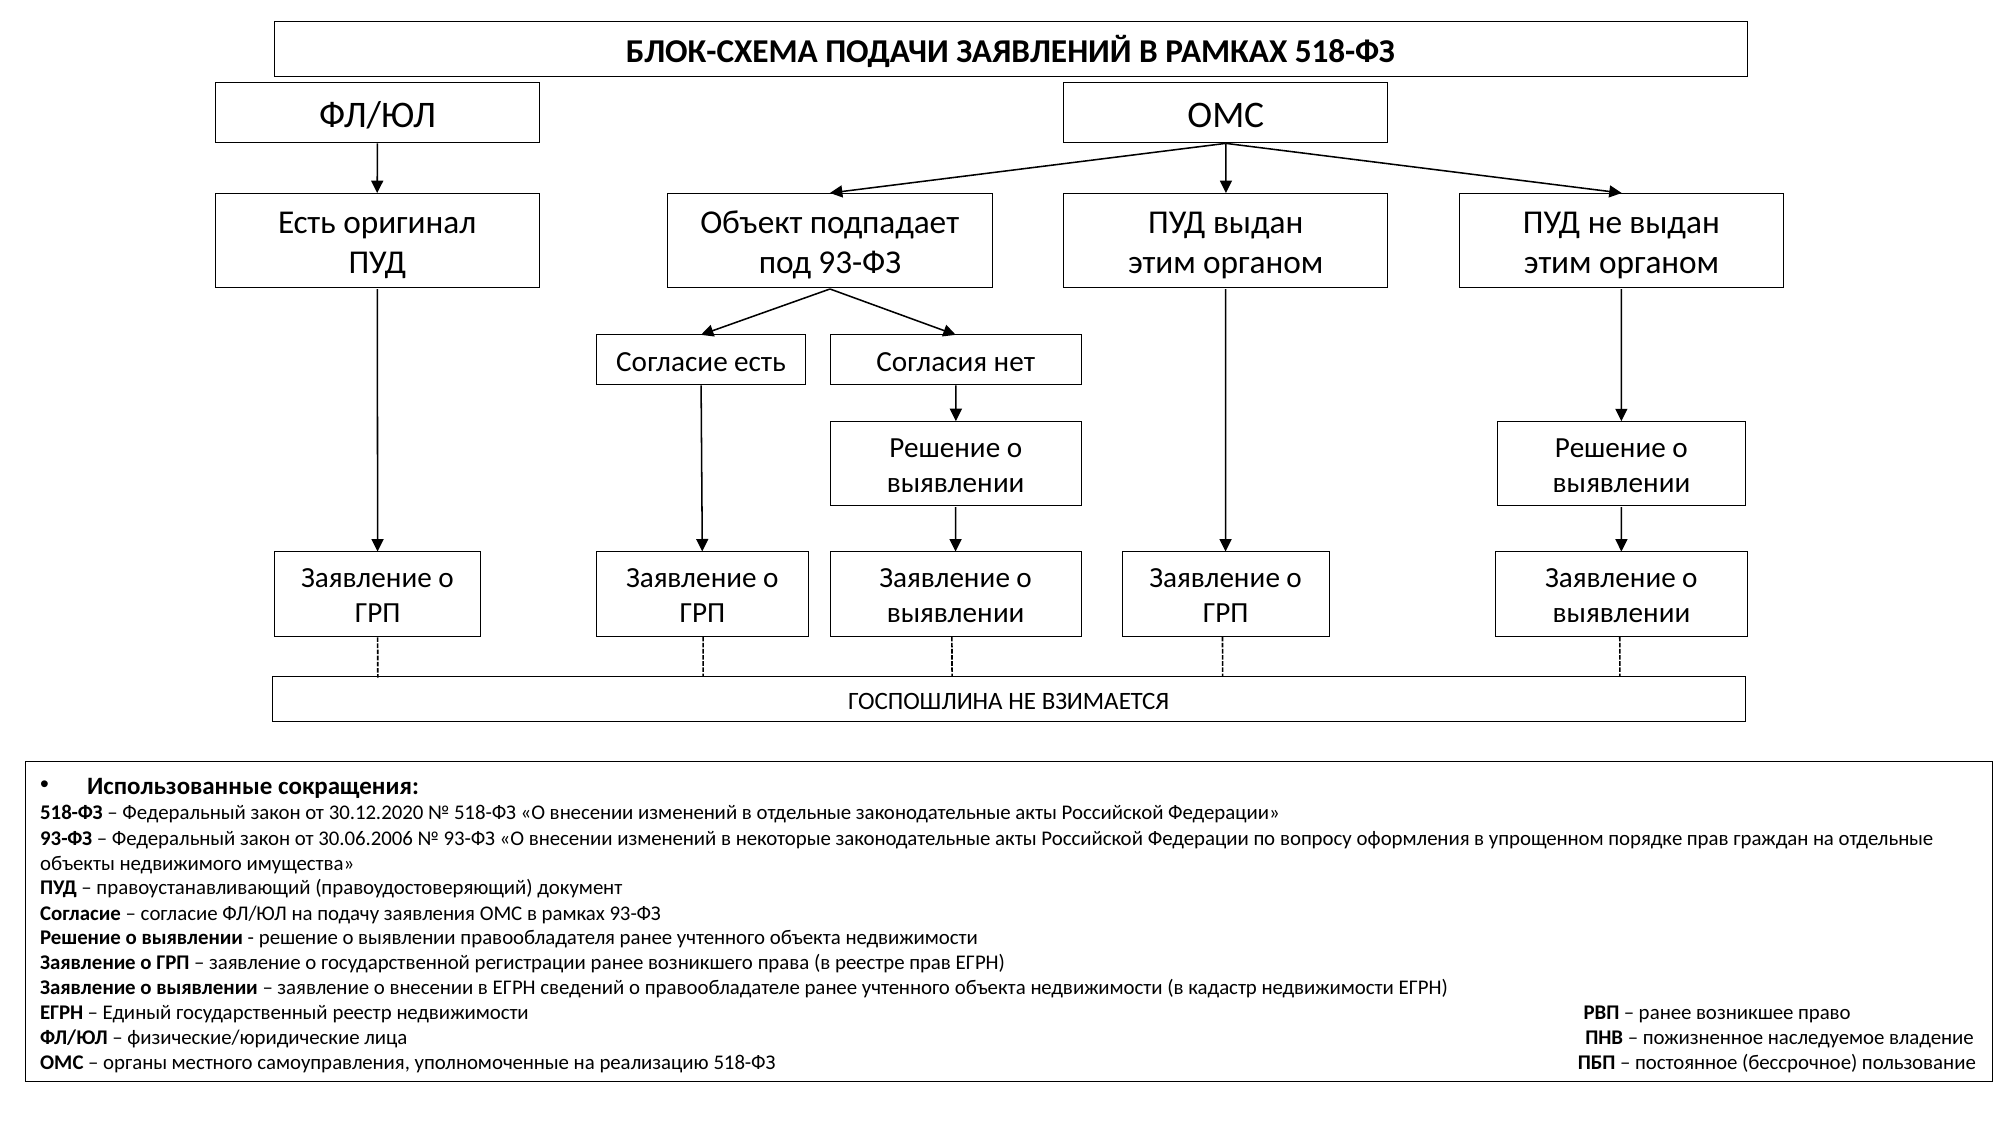

БЛОК-СХЕМА ПОДАЧИ ЗАЯВЛЕНИЙ В РАМКАХ 518-ФЗ
ФЛ/ЮЛ
ОМС
Есть оригинал
ПУД
Объект подпадает под 93-ФЗ
ПУД выдан
этим органом
ПУД не выдан
этим органом
Согласие есть
Согласия нет
Решение о выявлении
Решение о выявлении
Заявление о ГРП
Заявление о ГРП
Заявление о выявлении
Заявление о ГРП
Заявление о выявлении
ГОСПОШЛИНА НЕ ВЗИМАЕТСЯ
Использованные сокращения:
518-ФЗ – Федеральный закон от 30.12.2020 № 518-ФЗ «О внесении изменений в отдельные законодательные акты Российской Федерации»
93-ФЗ – Федеральный закон от 30.06.2006 № 93-ФЗ «О внесении изменений в некоторые законодательные акты Российской Федерации по вопросу оформления в упрощенном порядке прав граждан на отдельные объекты недвижимого имущества»
ПУД – правоустанавливающий (правоудостоверяющий) документ
Согласие – согласие ФЛ/ЮЛ на подачу заявления ОМС в рамках 93-ФЗ
Решение о выявлении - решение о выявлении правообладателя ранее учтенного объекта недвижимости
Заявление о ГРП – заявление о государственной регистрации ранее возникшего права (в реестре прав ЕГРН)
Заявление о выявлении – заявление о внесении в ЕГРН сведений о правообладателе ранее учтенного объекта недвижимости (в кадастр недвижимости ЕГРН)
ЕГРН – Единый государственный реестр недвижимости РВП – ранее возникшее право
ФЛ/ЮЛ – физические/юридические лица ПНВ – пожизненное наследуемое владение
ОМС – органы местного самоуправления, уполномоченные на реализацию 518-ФЗ ПБП – постоянное (бессрочное) пользование